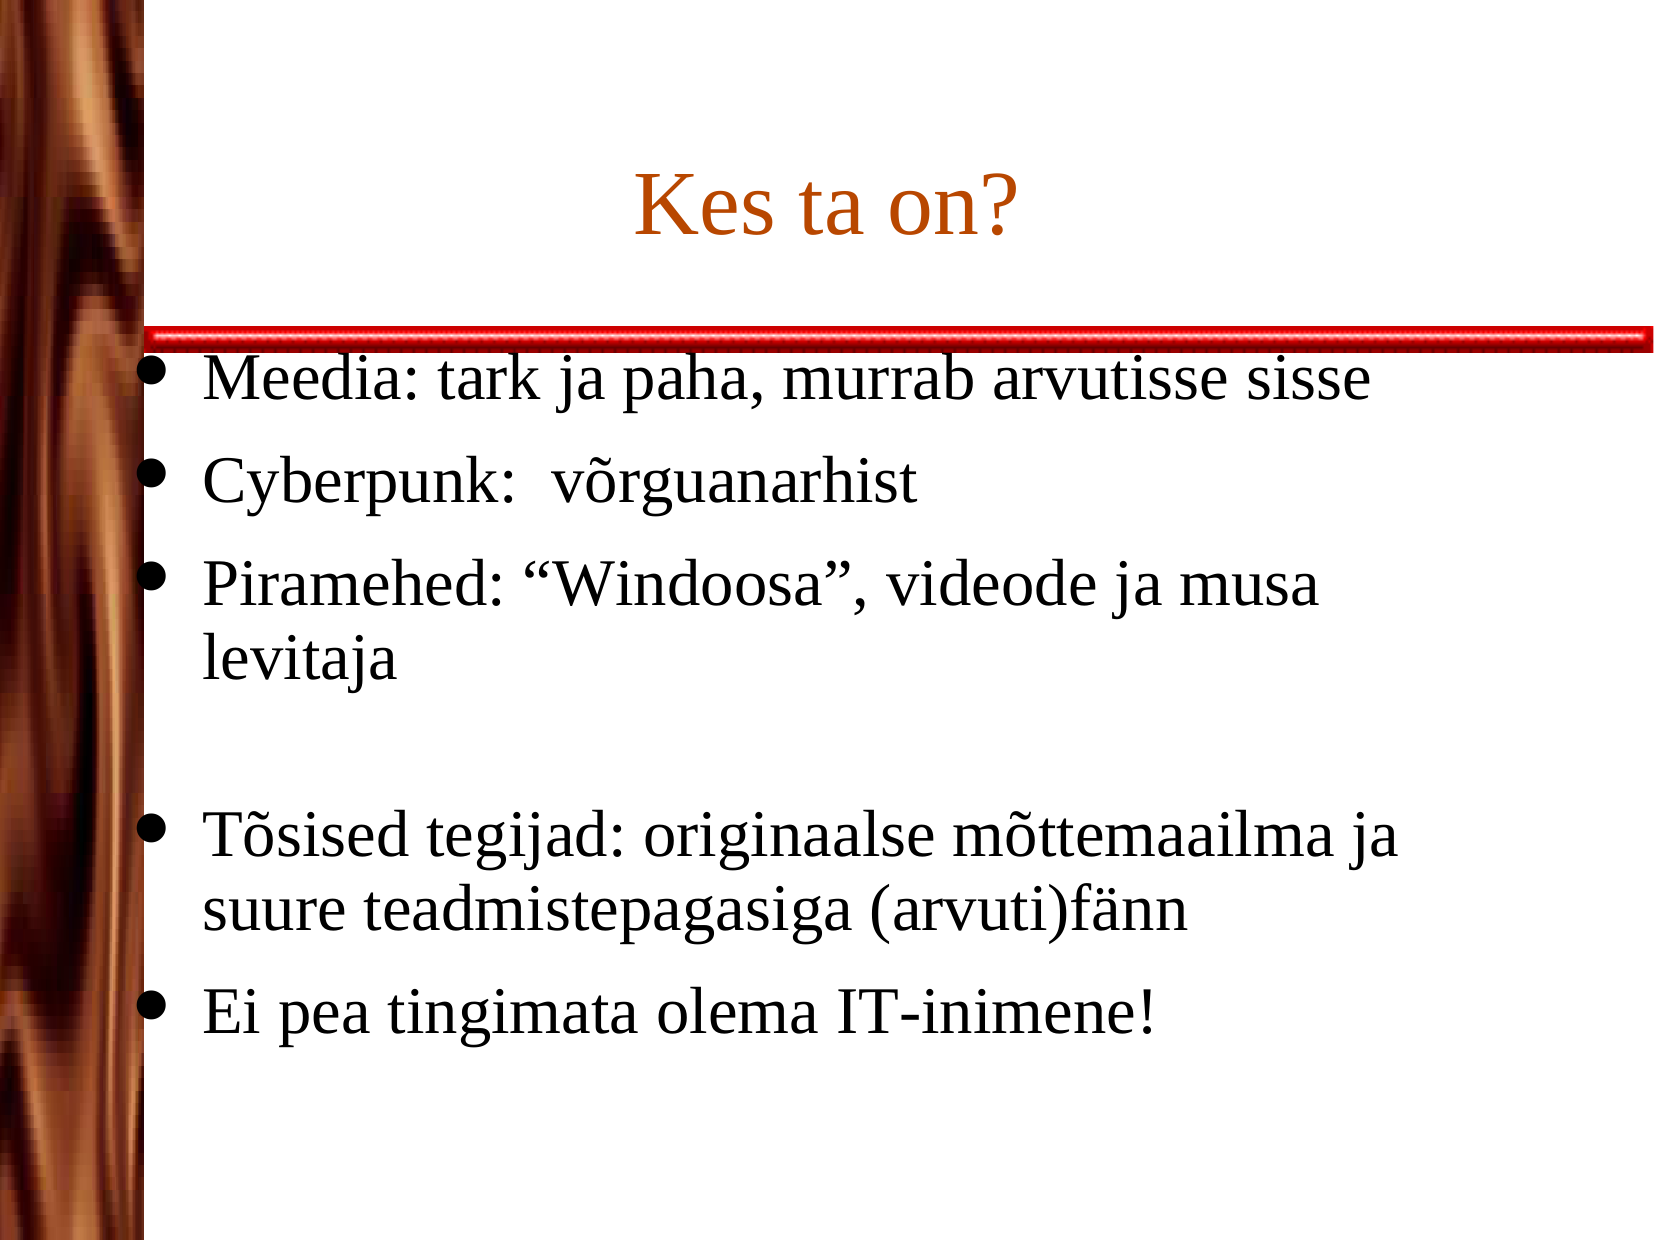

# Kes ta on?
Meedia: tark ja paha, murrab arvutisse sisse
Cyberpunk: võrguanarhist
Piramehed: “Windoosa”, videode ja musa levitaja
Tõsised tegijad: originaalse mõttemaailma ja suure teadmistepagasiga (arvuti)fänn
Ei pea tingimata olema IT-inimene!